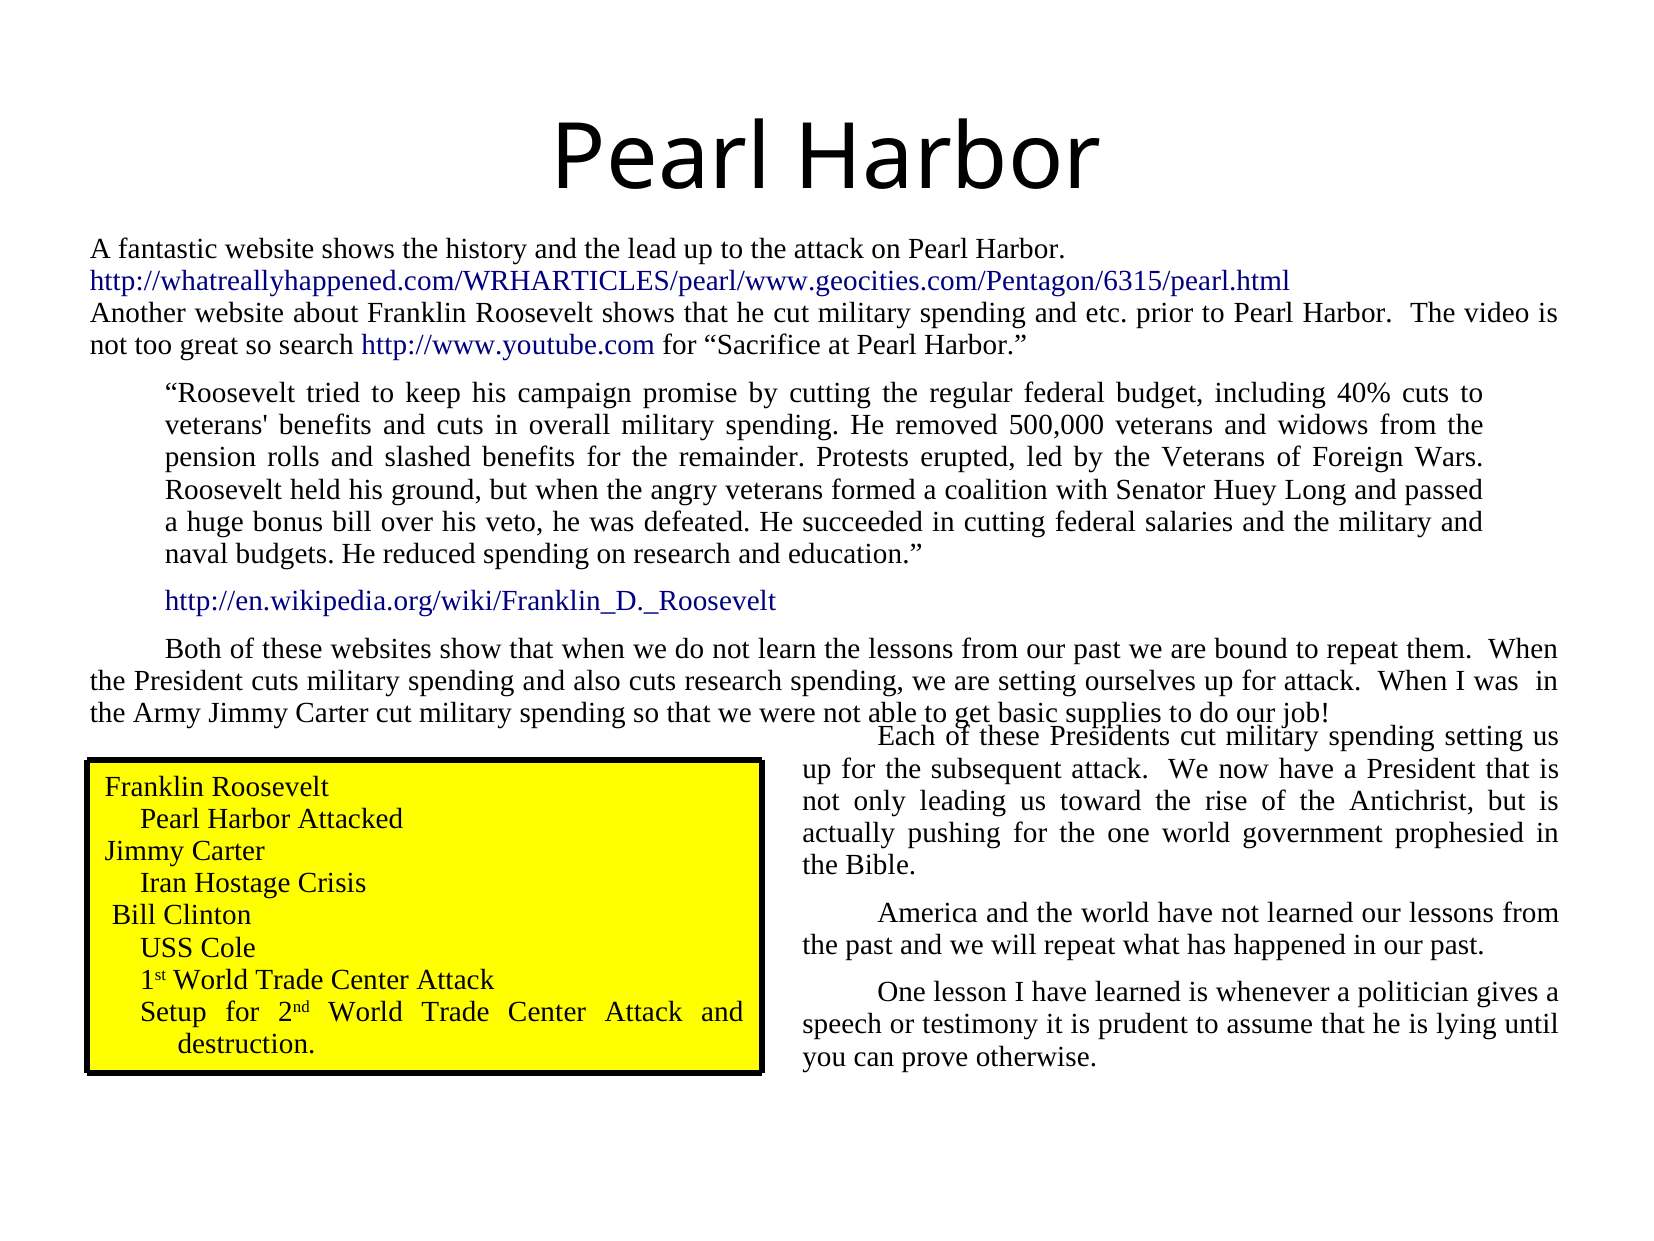

# Pearl Harbor
A fantastic website shows the history and the lead up to the attack on Pearl Harbor.
http://whatreallyhappened.com/WRHARTICLES/pearl/www.geocities.com/Pentagon/6315/pearl.html
Another website about Franklin Roosevelt shows that he cut military spending and etc. prior to Pearl Harbor. The video is not too great so search http://www.youtube.com for “Sacrifice at Pearl Harbor.”
“Roosevelt tried to keep his campaign promise by cutting the regular federal budget, including 40% cuts to veterans' benefits and cuts in overall military spending. He removed 500,000 veterans and widows from the pension rolls and slashed benefits for the remainder. Protests erupted, led by the Veterans of Foreign Wars. Roosevelt held his ground, but when the angry veterans formed a coalition with Senator Huey Long and passed a huge bonus bill over his veto, he was defeated. He succeeded in cutting federal salaries and the military and naval budgets. He reduced spending on research and education.”
http://en.wikipedia.org/wiki/Franklin_D._Roosevelt
Both of these websites show that when we do not learn the lessons from our past we are bound to repeat them. When the President cuts military spending and also cuts research spending, we are setting ourselves up for attack. When I was in the Army Jimmy Carter cut military spending so that we were not able to get basic supplies to do our job!
Each of these Presidents cut military spending setting us up for the subsequent attack. We now have a President that is not only leading us toward the rise of the Antichrist, but is actually pushing for the one world government prophesied in the Bible.
America and the world have not learned our lessons from the past and we will repeat what has happened in our past.
One lesson I have learned is whenever a politician gives a speech or testimony it is prudent to assume that he is lying until you can prove otherwise.
Franklin Roosevelt
Pearl Harbor Attacked
Jimmy Carter
Iran Hostage Crisis
 Bill Clinton
USS Cole
1st World Trade Center Attack
Setup for 2nd World Trade Center Attack and destruction.